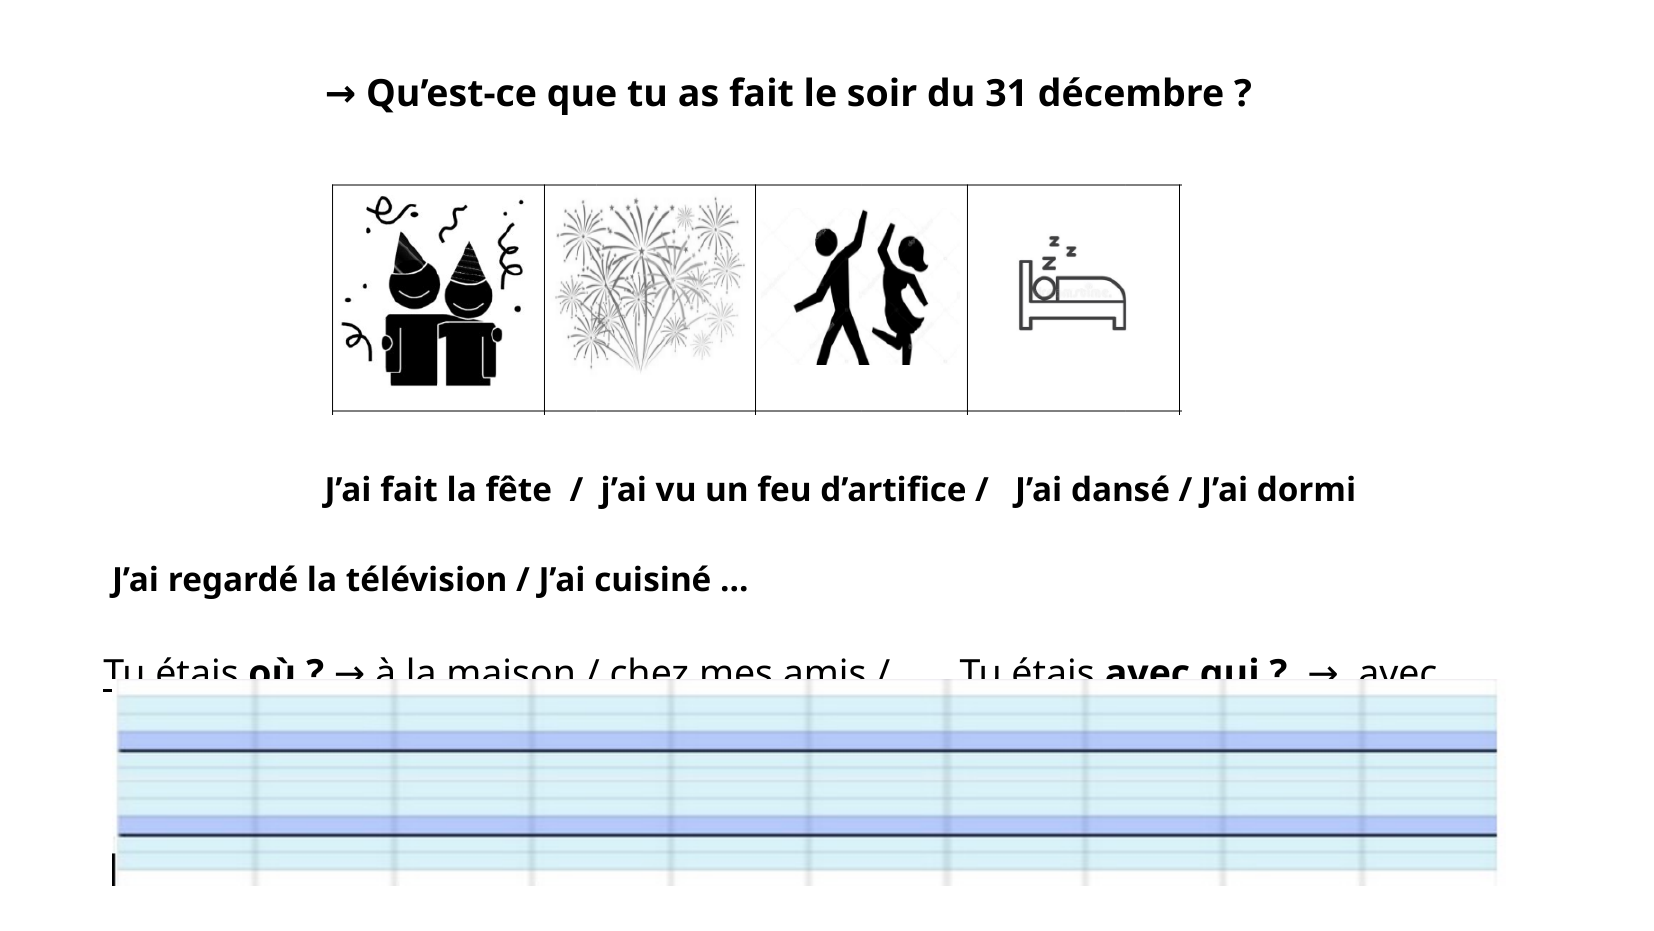

→ Qu’est-ce que tu as fait le soir du 31 décembre ?
J’ai fait la fête / j’ai vu un feu d’artifice / J’ai dansé / J’ai dormi
 J’ai regardé la télévision / J’ai cuisiné ...
Tu étais où ? → à la maison / chez mes amis / … Tu étais avec qui ? → avec…